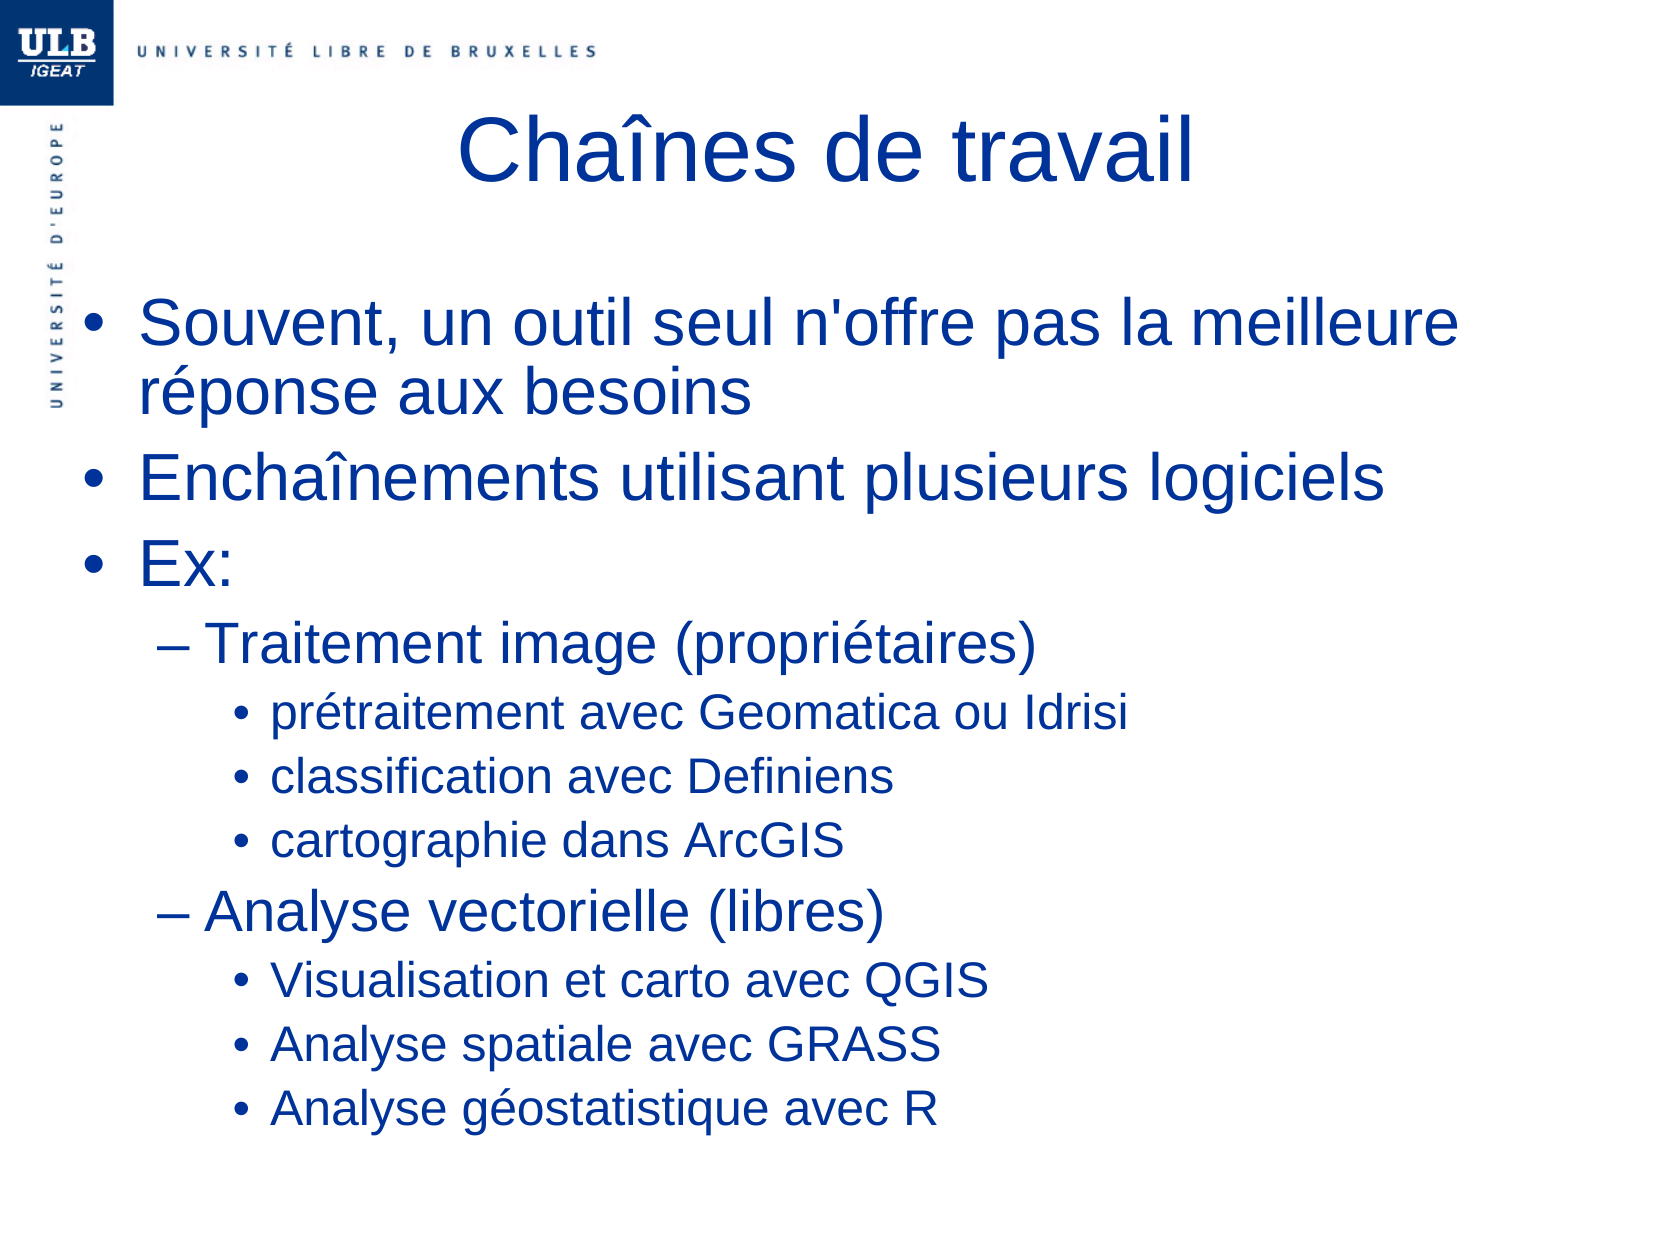

# Chaînes de travail
Souvent, un outil seul n'offre pas la meilleure réponse aux besoins
Enchaînements utilisant plusieurs logiciels
Ex:
Traitement image (propriétaires)
prétraitement avec Geomatica ou Idrisi
classification avec Definiens
cartographie dans ArcGIS
Analyse vectorielle (libres)
Visualisation et carto avec QGIS
Analyse spatiale avec GRASS
Analyse géostatistique avec R